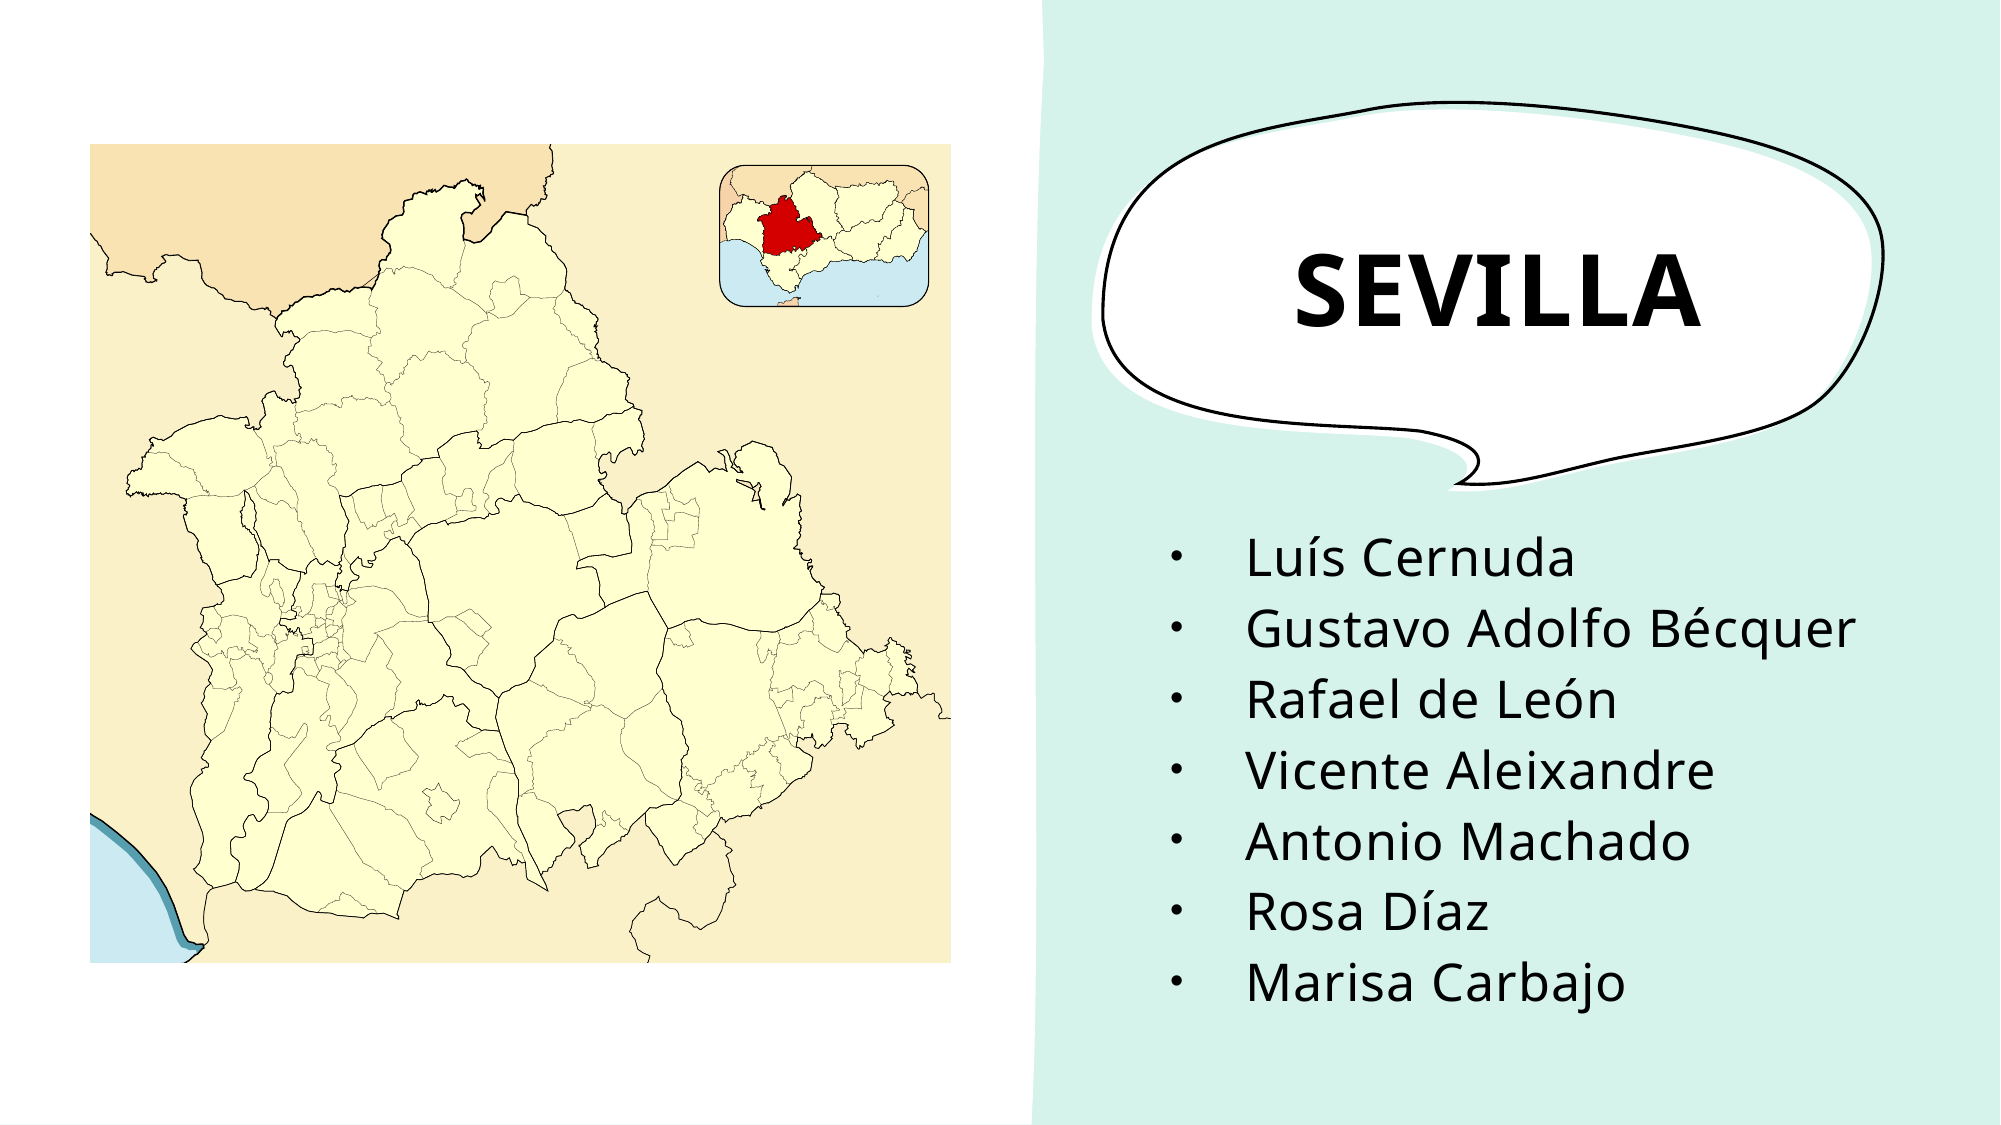

# SEVILLA
Luís Cernuda
Gustavo Adolfo Bécquer
Rafael de León
Vicente Aleixandre
Antonio Machado
Rosa Díaz
Marisa Carbajo